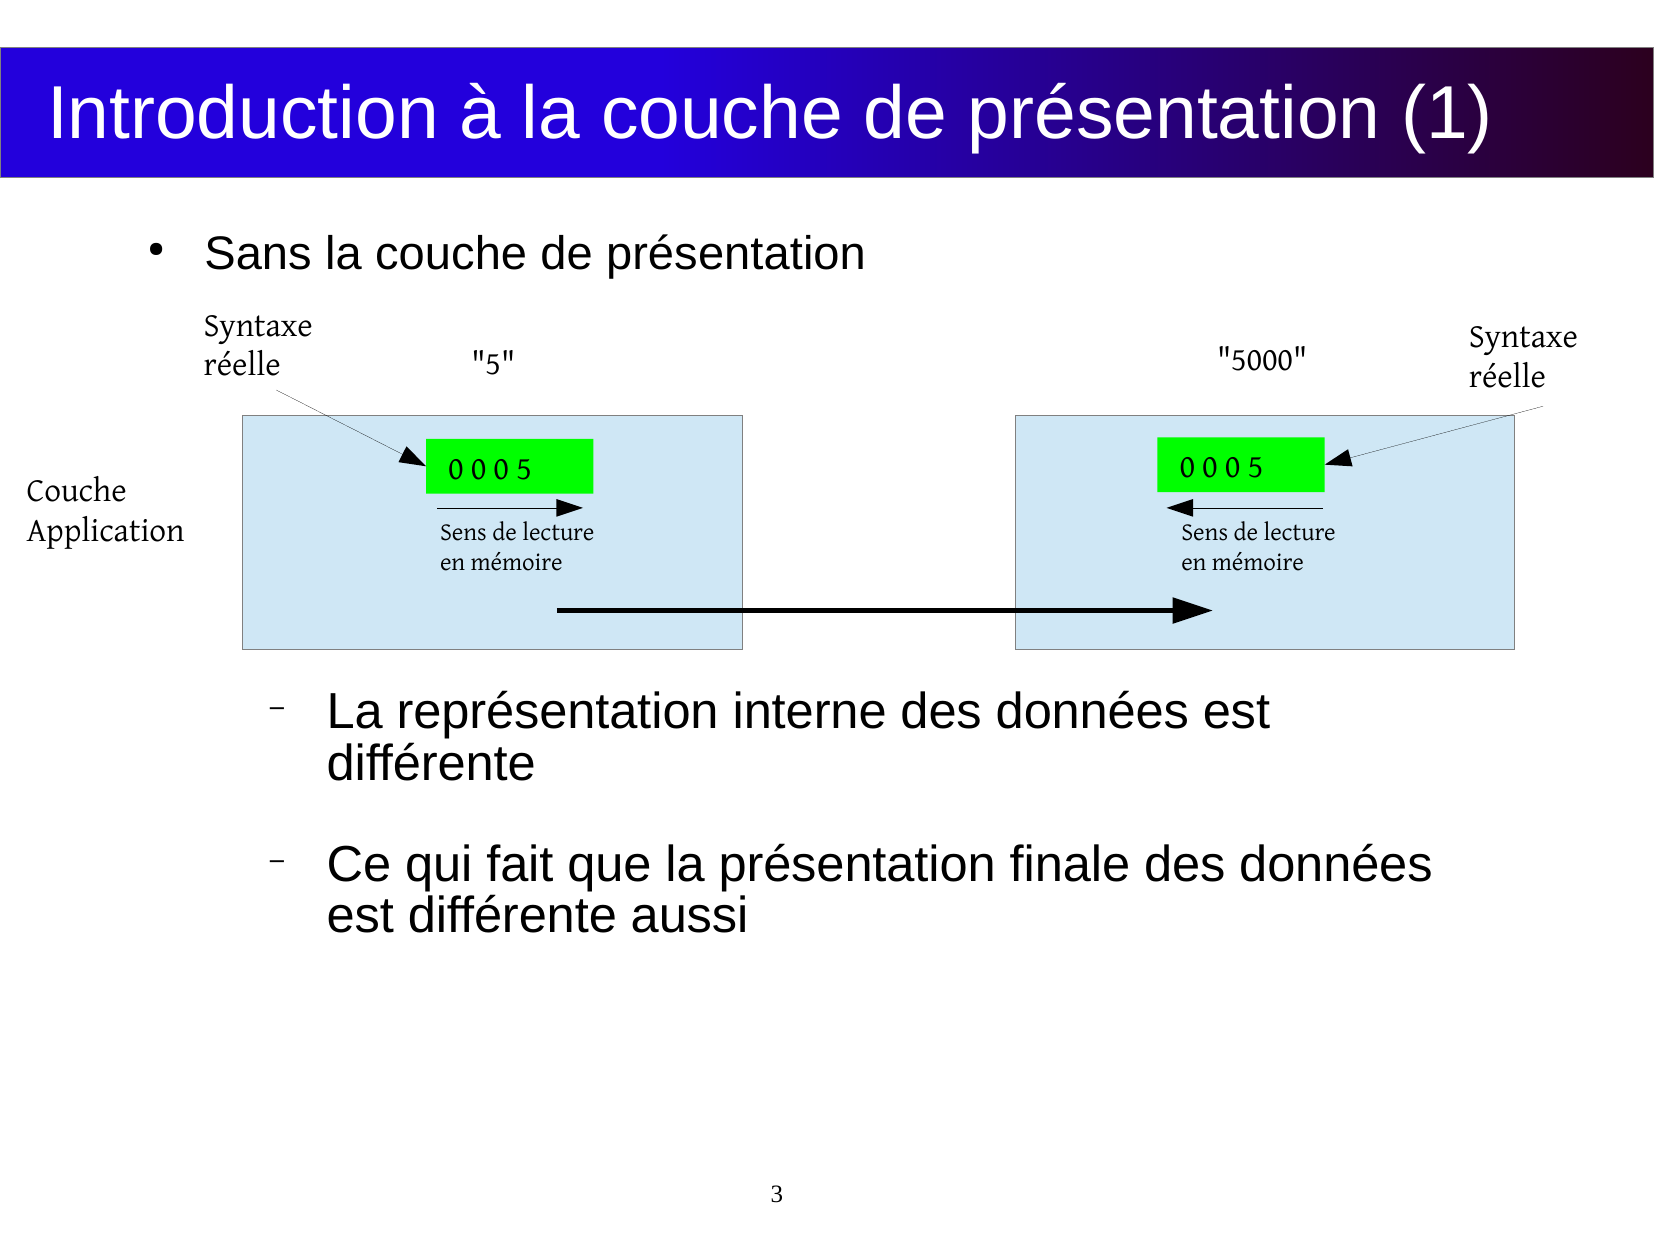

# Introduction à la couche de présentation (1)
Sans la couche de présentation
La représentation interne des données est
différente
Ce qui fait que la présentation finale des données
est différente aussi
Syntaxe
réelle
Syntaxe
réelle
"5000"
"5"
 0 0 0 5
 0 0 0 5
Couche
Application
Sens de lecture
en mémoire
Sens de lecture
en mémoire